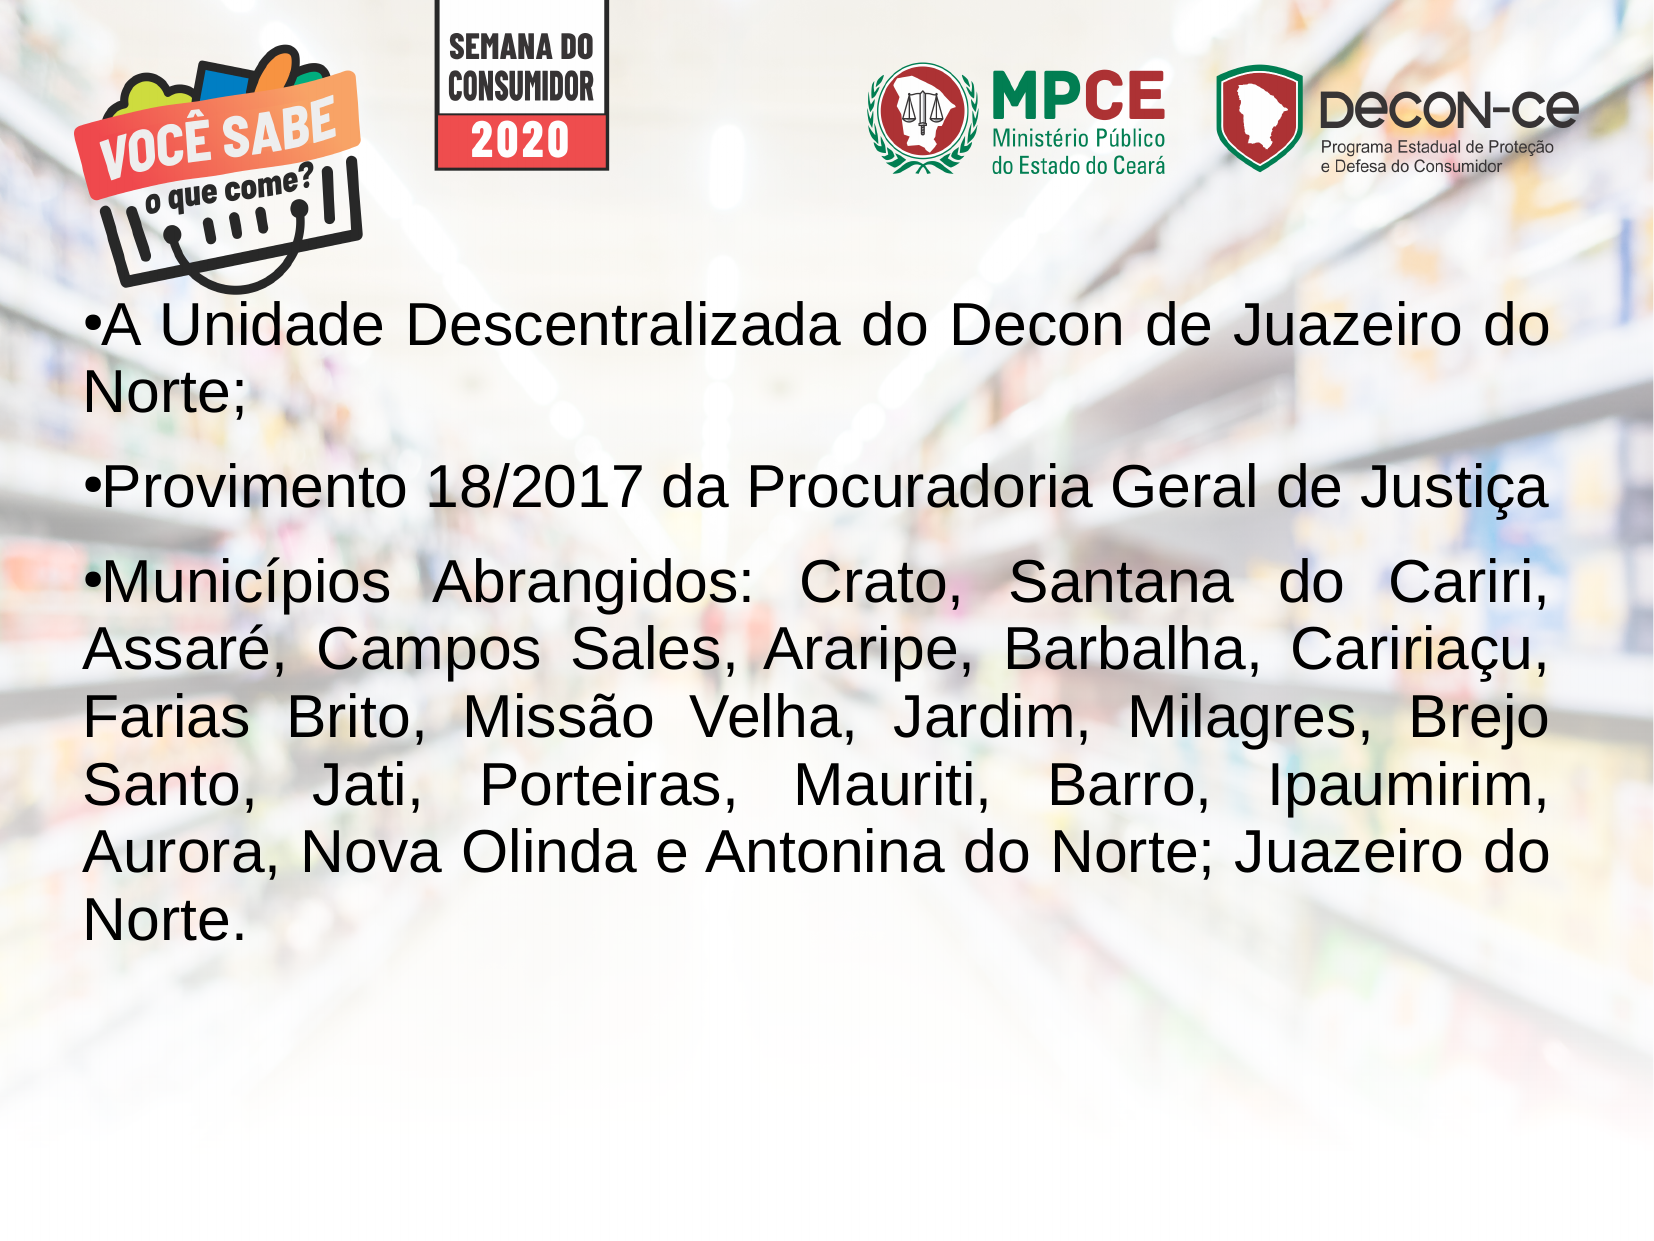

# A Unidade Descentralizada do Decon de Juazeiro do Norte;
Provimento 18/2017 da Procuradoria Geral de Justiça
Municípios Abrangidos: Crato, Santana do Cariri, Assaré, Campos Sales, Araripe, Barbalha, Caririaçu, Farias Brito, Missão Velha, Jardim, Milagres, Brejo Santo, Jati, Porteiras, Mauriti, Barro, Ipaumirim, Aurora, Nova Olinda e Antonina do Norte; Juazeiro do Norte.